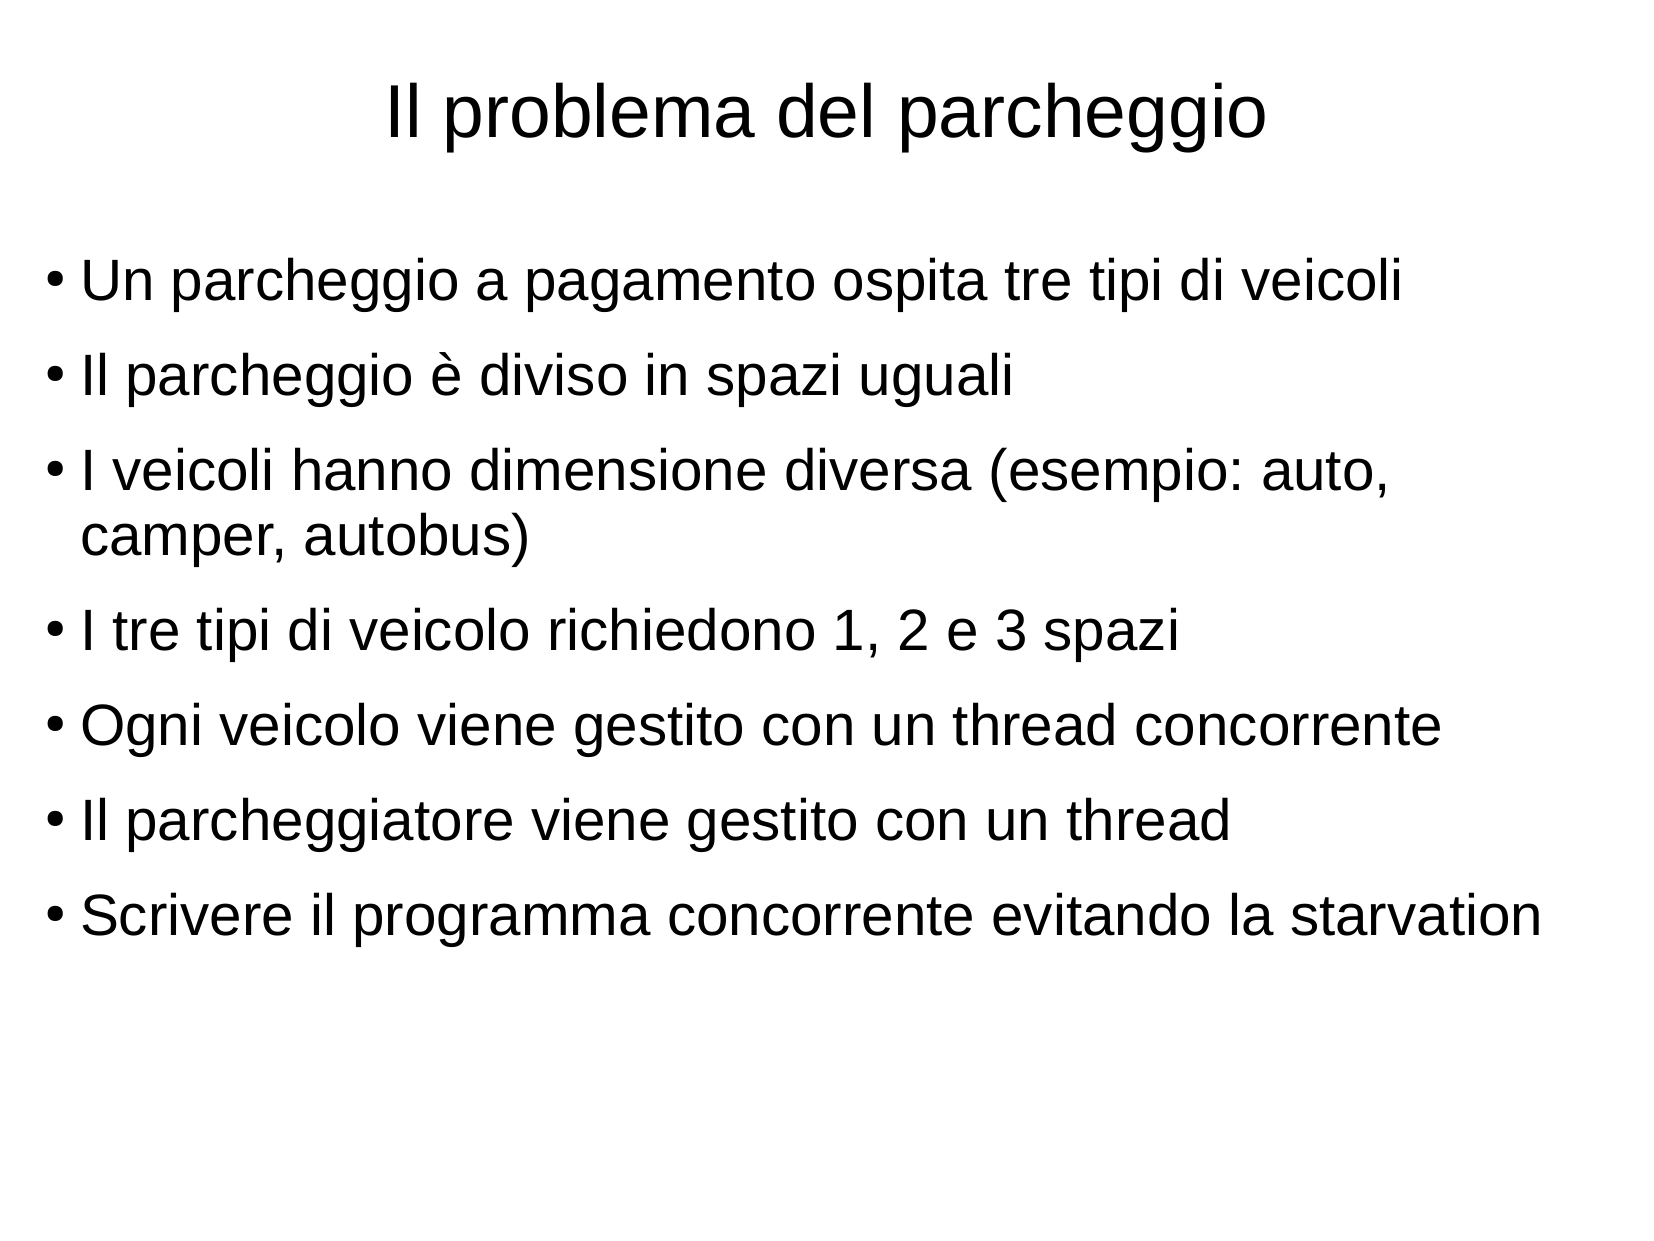

# Il problema del parcheggio
Un parcheggio a pagamento ospita tre tipi di veicoli
Il parcheggio è diviso in spazi uguali
I veicoli hanno dimensione diversa (esempio: auto, camper, autobus)
I tre tipi di veicolo richiedono 1, 2 e 3 spazi
Ogni veicolo viene gestito con un thread concorrente
Il parcheggiatore viene gestito con un thread
Scrivere il programma concorrente evitando la starvation